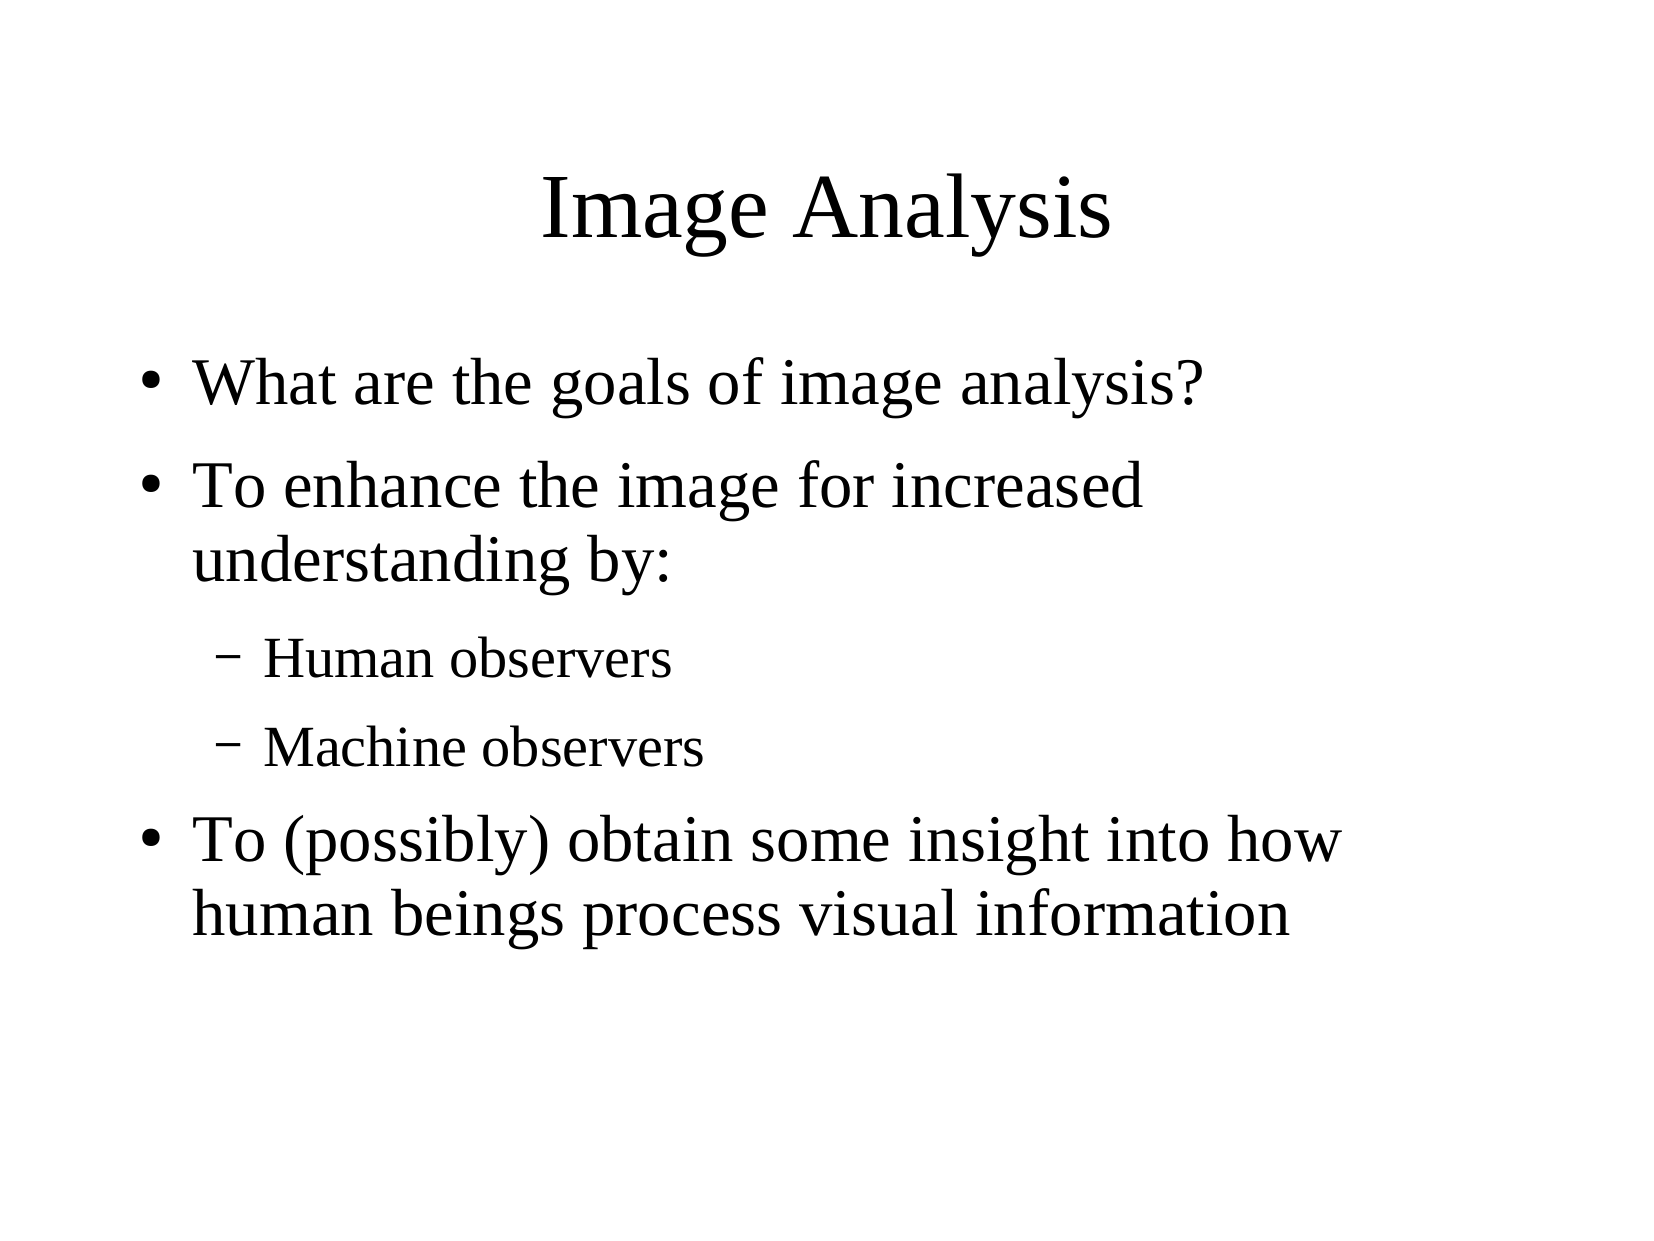

# Image Analysis
What are the goals of image analysis?
To enhance the image for increased understanding by:
Human observers
Machine observers
To (possibly) obtain some insight into how human beings process visual information